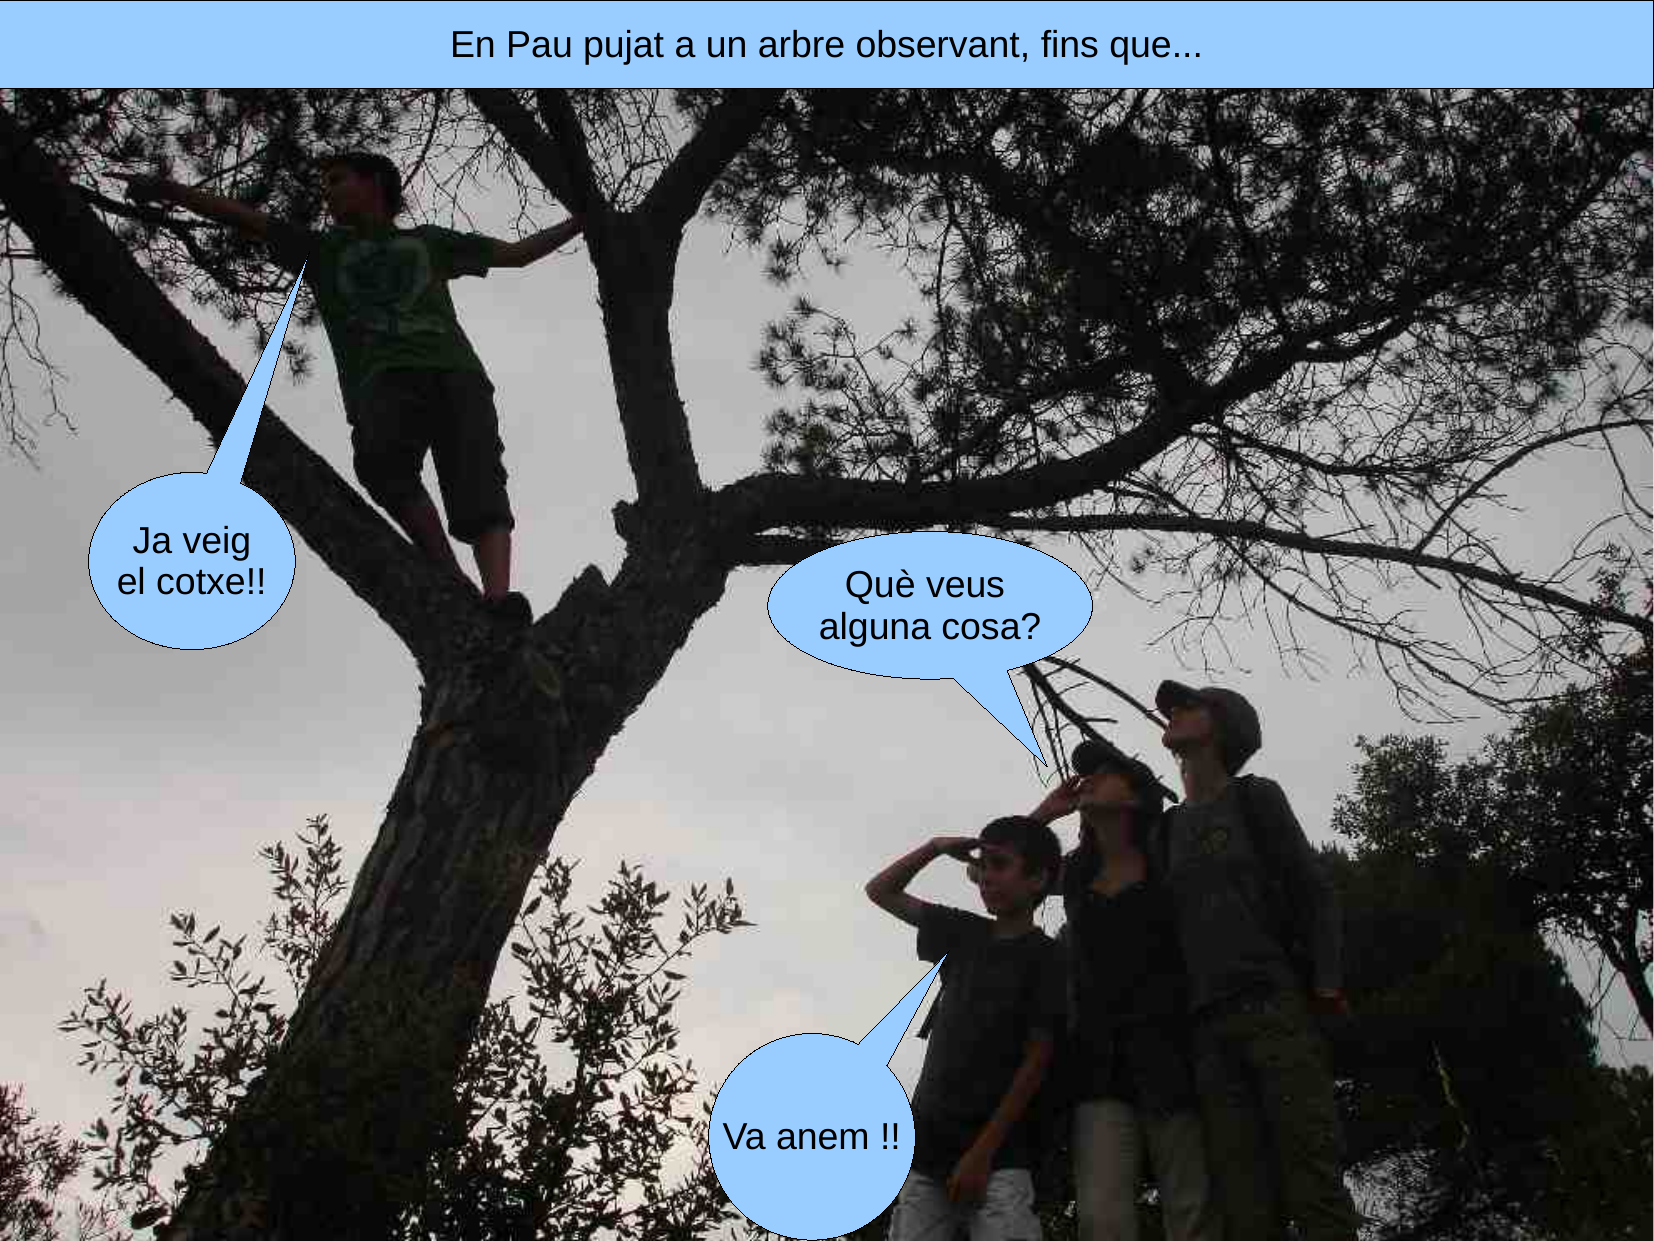

En Pau pujat a un arbre observant, fins que...
Ja veig
el cotxe!!
Què veus
alguna cosa?
Va anem !!